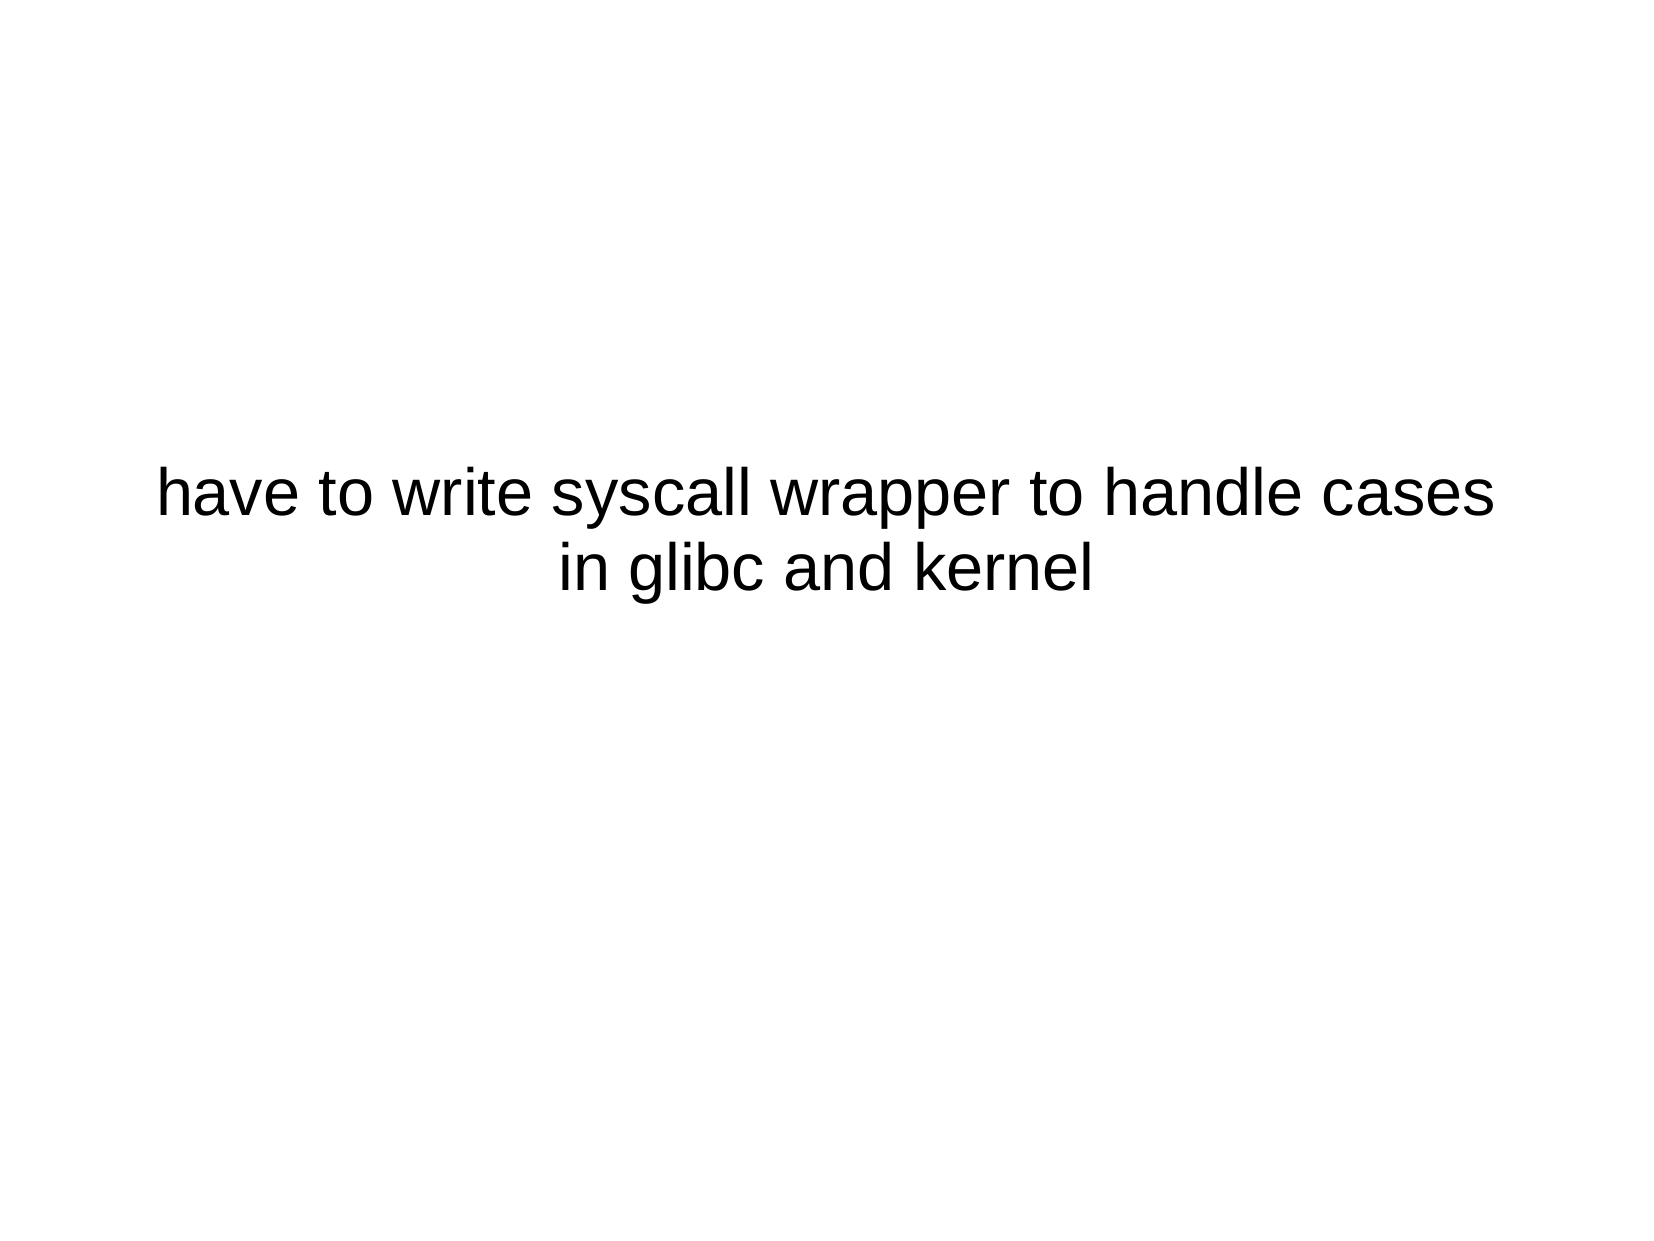

# have to write syscall wrapper to handle cases
in glibc and kernel